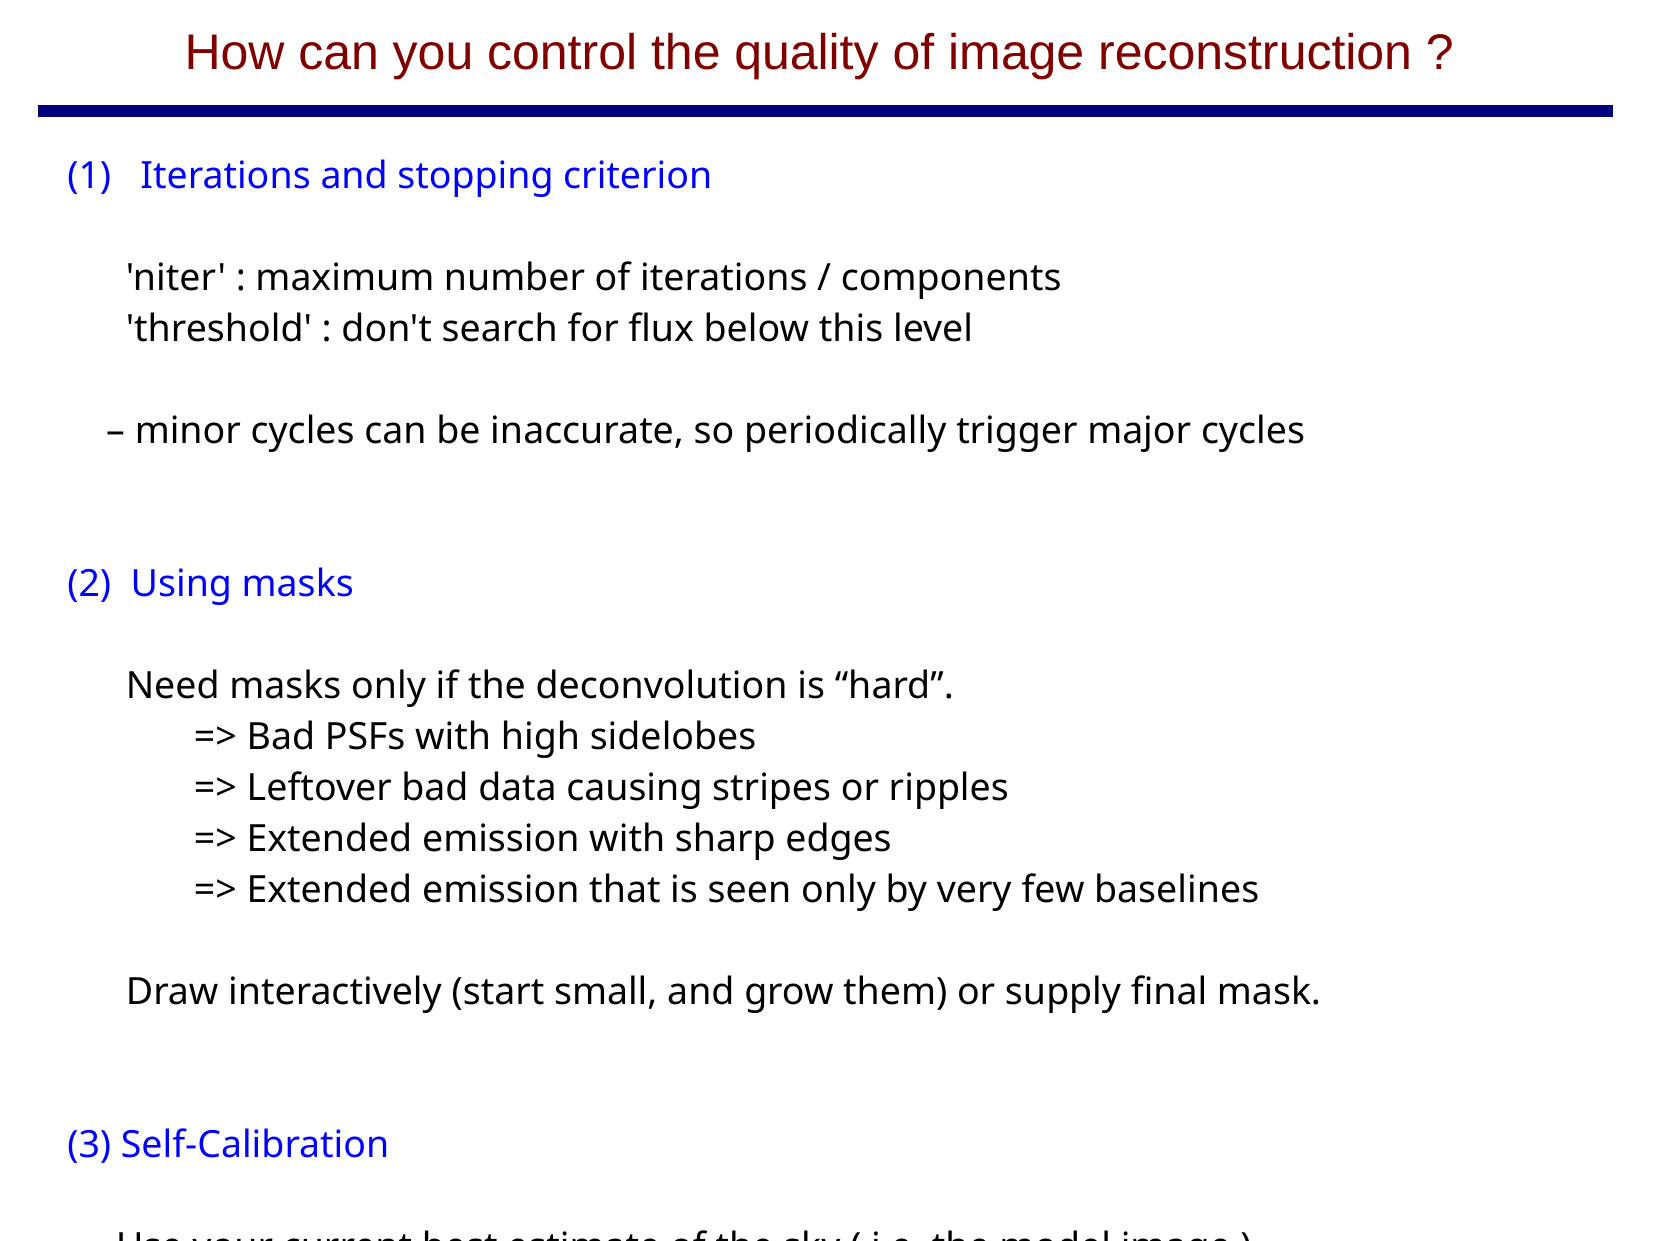

# How can you control the quality of image reconstruction ?
(1) Iterations and stopping criterion
 'niter' : maximum number of iterations / components
 'threshold' : don't search for flux below this level
 – minor cycles can be inaccurate, so periodically trigger major cycles
(2) Using masks
 Need masks only if the deconvolution is “hard”.
 => Bad PSFs with high sidelobes
 => Leftover bad data causing stripes or ripples
 => Extended emission with sharp edges
 => Extended emission that is seen only by very few baselines
 Draw interactively (start small, and grow them) or supply final mask.
(3) Self-Calibration
 Use your current best estimate of the sky ( i.e. the model image )
 to get new antenna gain solutions. Apply, Image again and repeat.